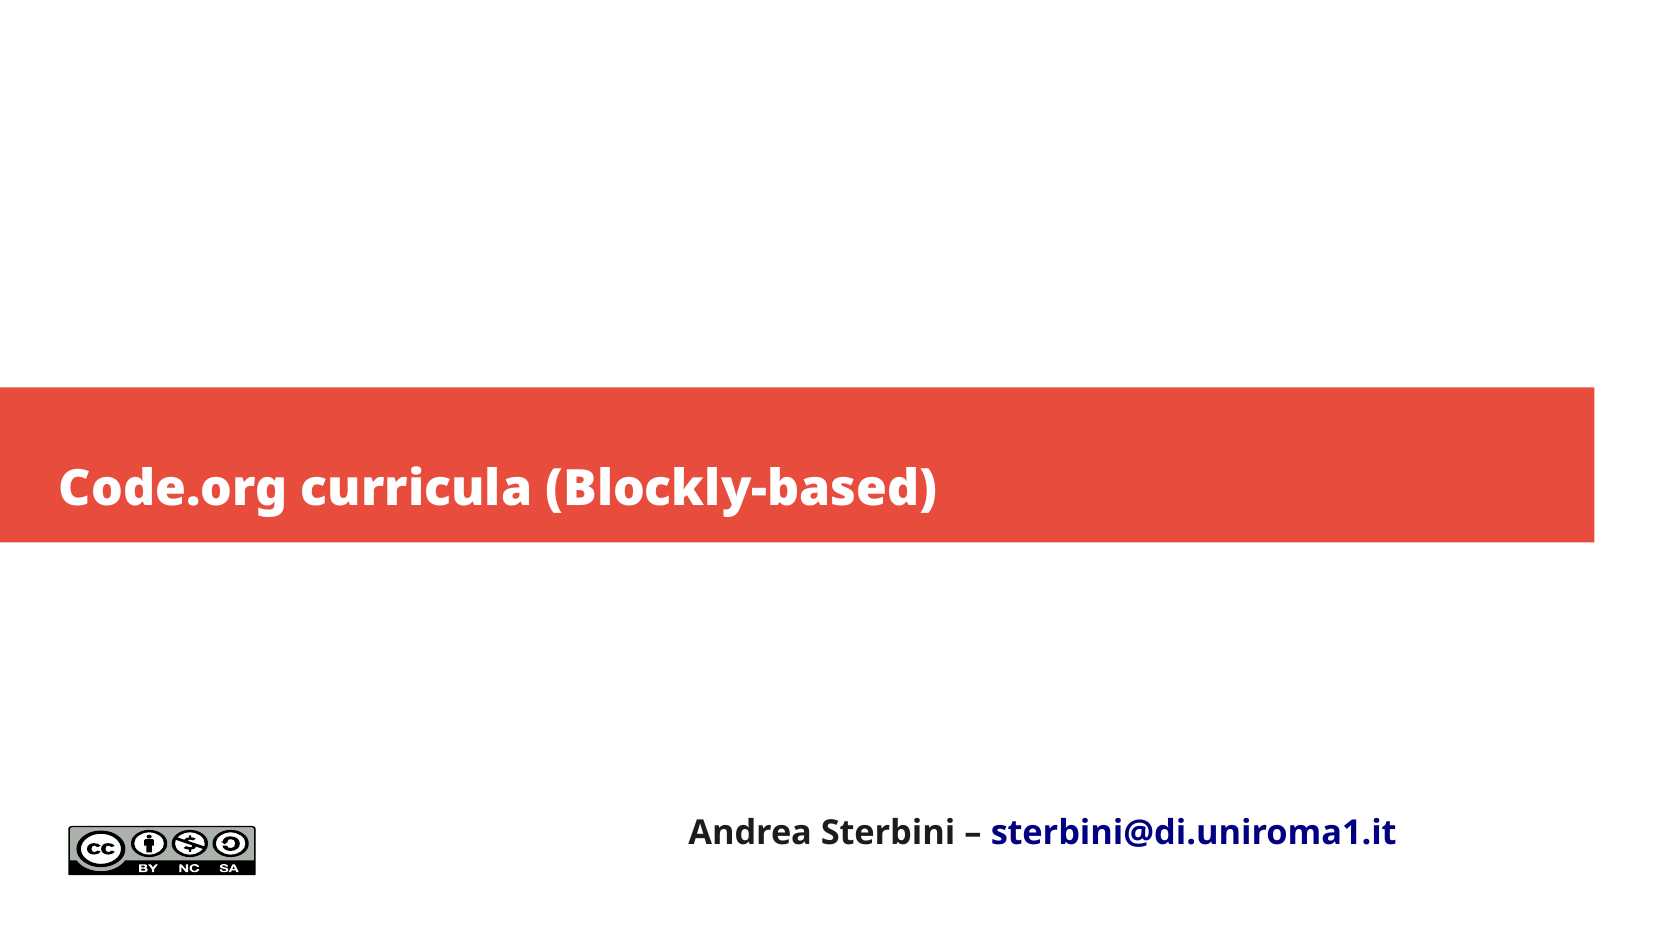

# Code.org curricula (Blockly-based)
								 Andrea Sterbini – sterbini@di.uniroma1.it